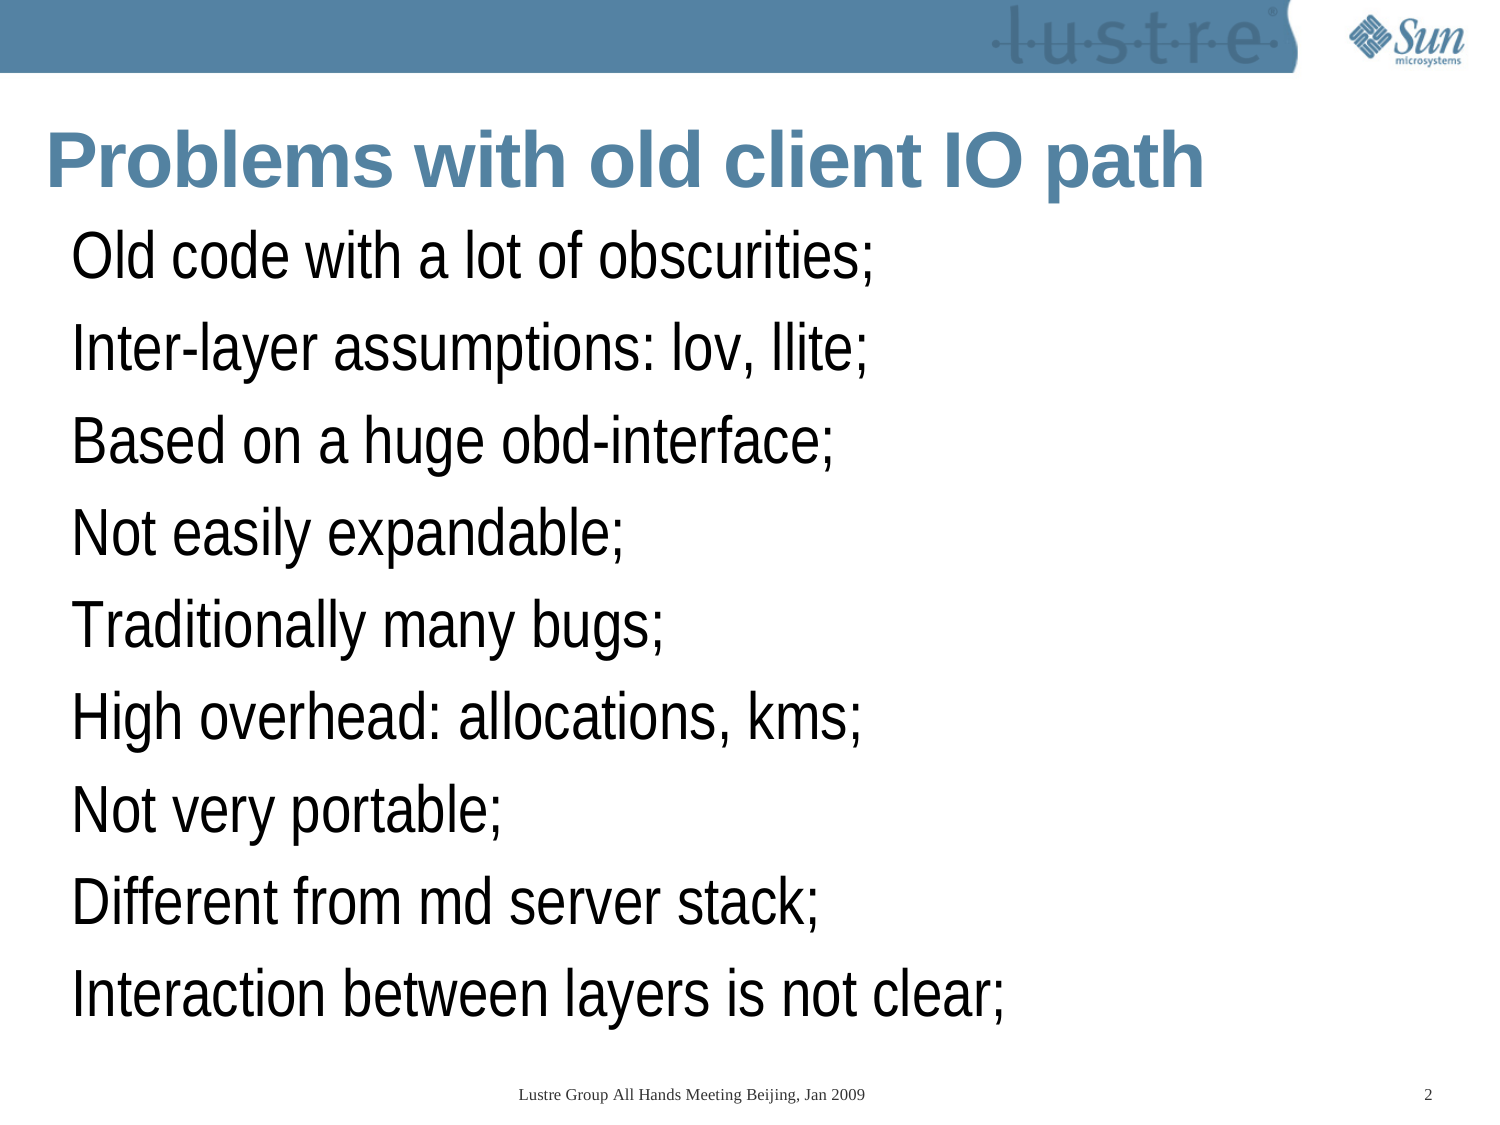

# Problems with old client IO path
Old code with a lot of obscurities;
Inter-layer assumptions: lov, llite;
Based on a huge obd-interface;
Not easily expandable;
Traditionally many bugs;
High overhead: allocations, kms;
Not very portable;
Different from md server stack;
Interaction between layers is not clear;